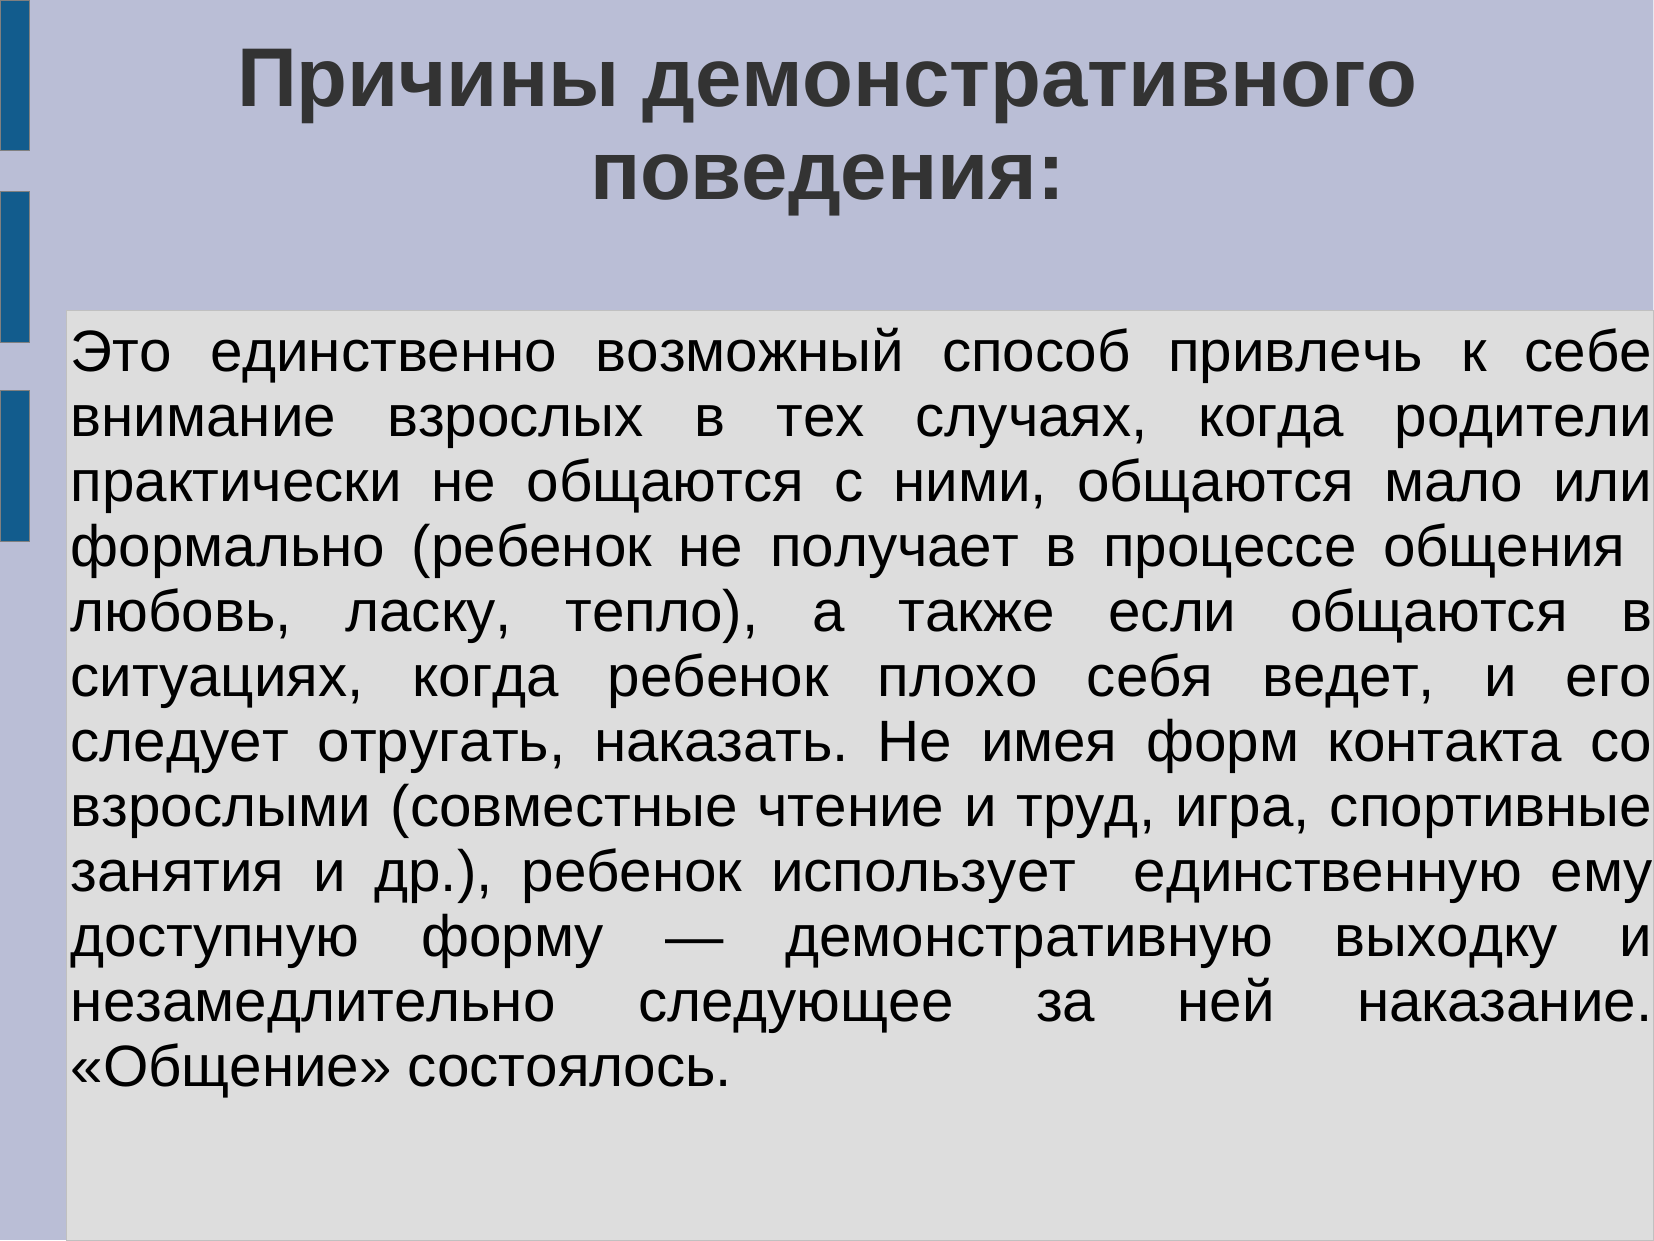

# Причины демонстративного поведения:
Это единственно возможный способ привлечь к себе внимание взрослых в тех случаях, когда родители практически не общаются с ними, общаются мало или формально (ребенок не получает в процессе общения любовь, ласку, тепло), а также если общаются в ситуациях, когда ребенок плохо себя ведет, и его следует отругать, наказать. Не имея форм контакта со взрослыми (совместные чтение и труд, игра, спортивные занятия и др.), ребенок использует единственную ему доступную форму — демонстративную выходку и незамедлительно следующее за ней наказание. «Общение» состоялось.